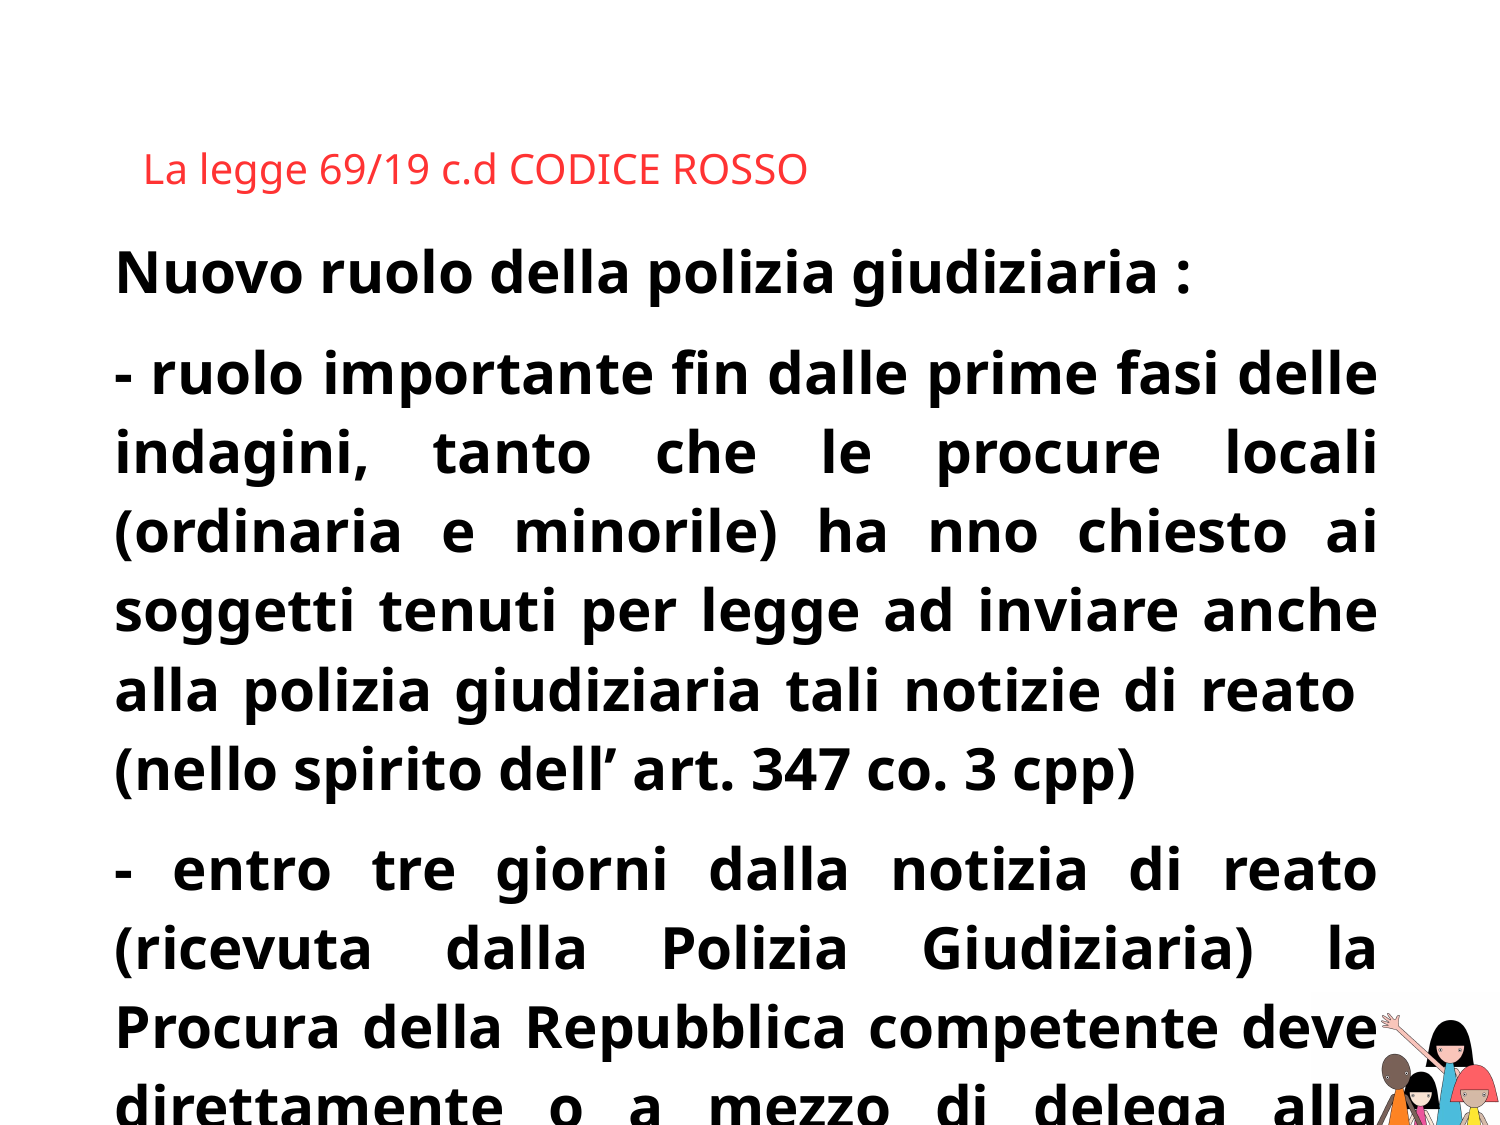

La legge 69/19 c.d CODICE ROSSO
Nuovo ruolo della polizia giudiziaria :
- ruolo importante fin dalle prime fasi delle indagini, tanto che le procure locali (ordinaria e minorile) ha nno chiesto ai soggetti tenuti per legge ad inviare anche alla polizia giudiziaria tali notizie di reato (nello spirito dell’ art. 347 co. 3 cpp)
- entro tre giorni dalla notizia di reato (ricevuta dalla Polizia Giudiziaria) la Procura della Repubblica competente deve direttamente o a mezzo di delega alla polizia giudiziaria sentire la vittima, anche se minorenne (non si procede in quel senso in presenza di tutela della vittima o di riservatezza delle indagini).